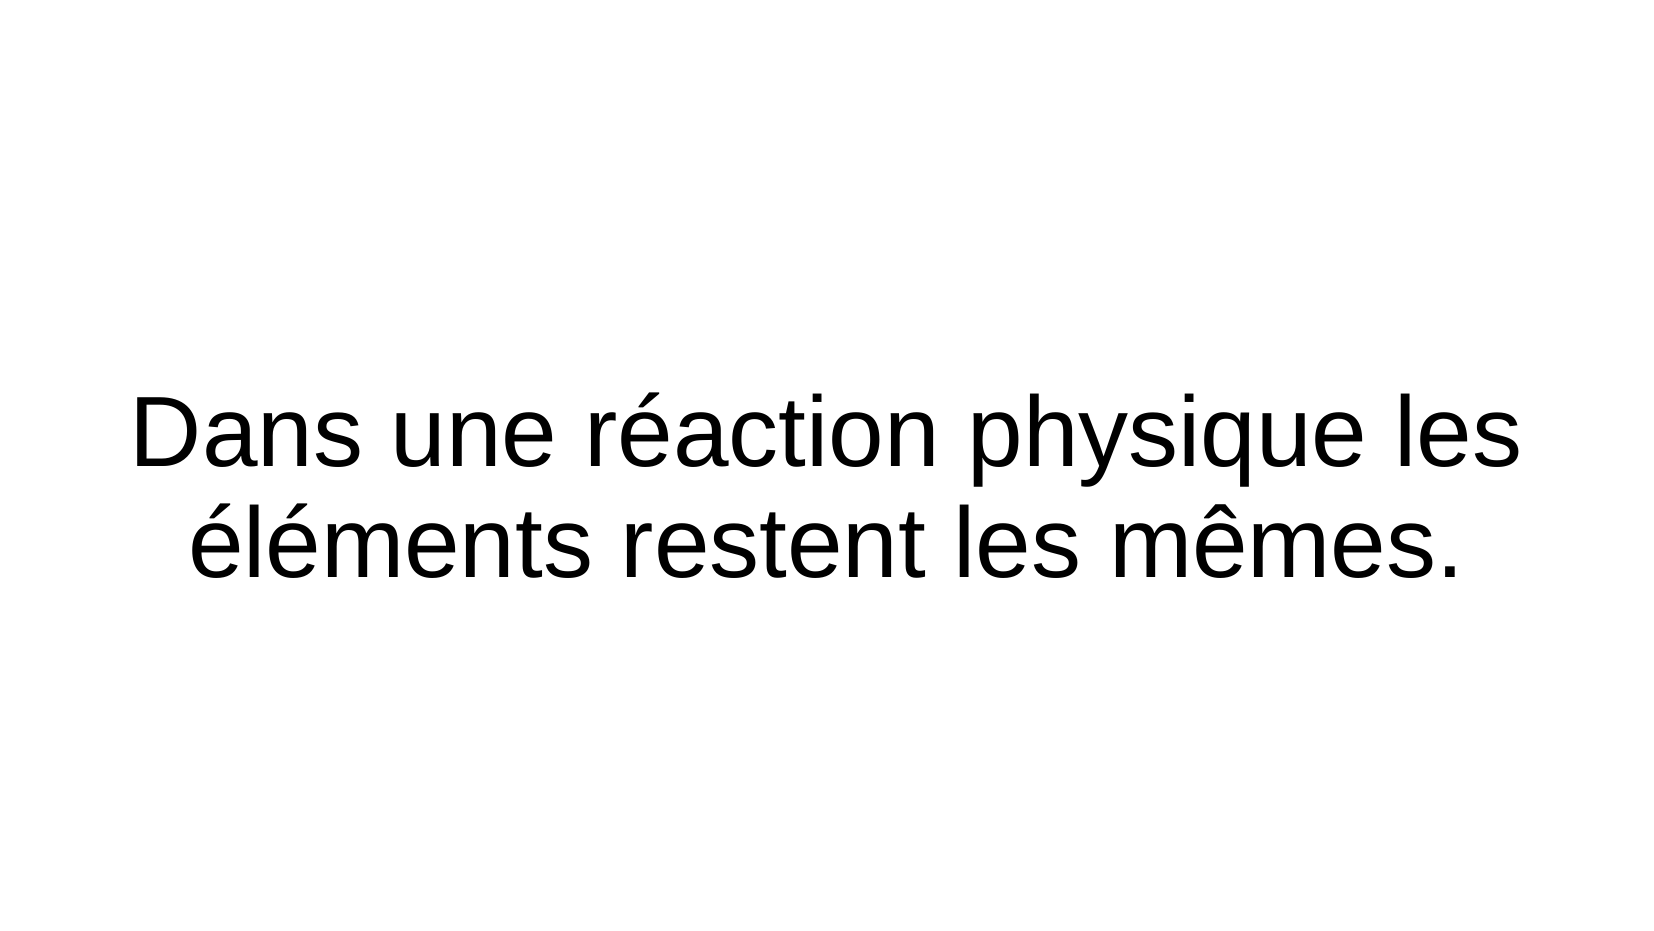

# Dans une réaction physique les éléments restent les mêmes.